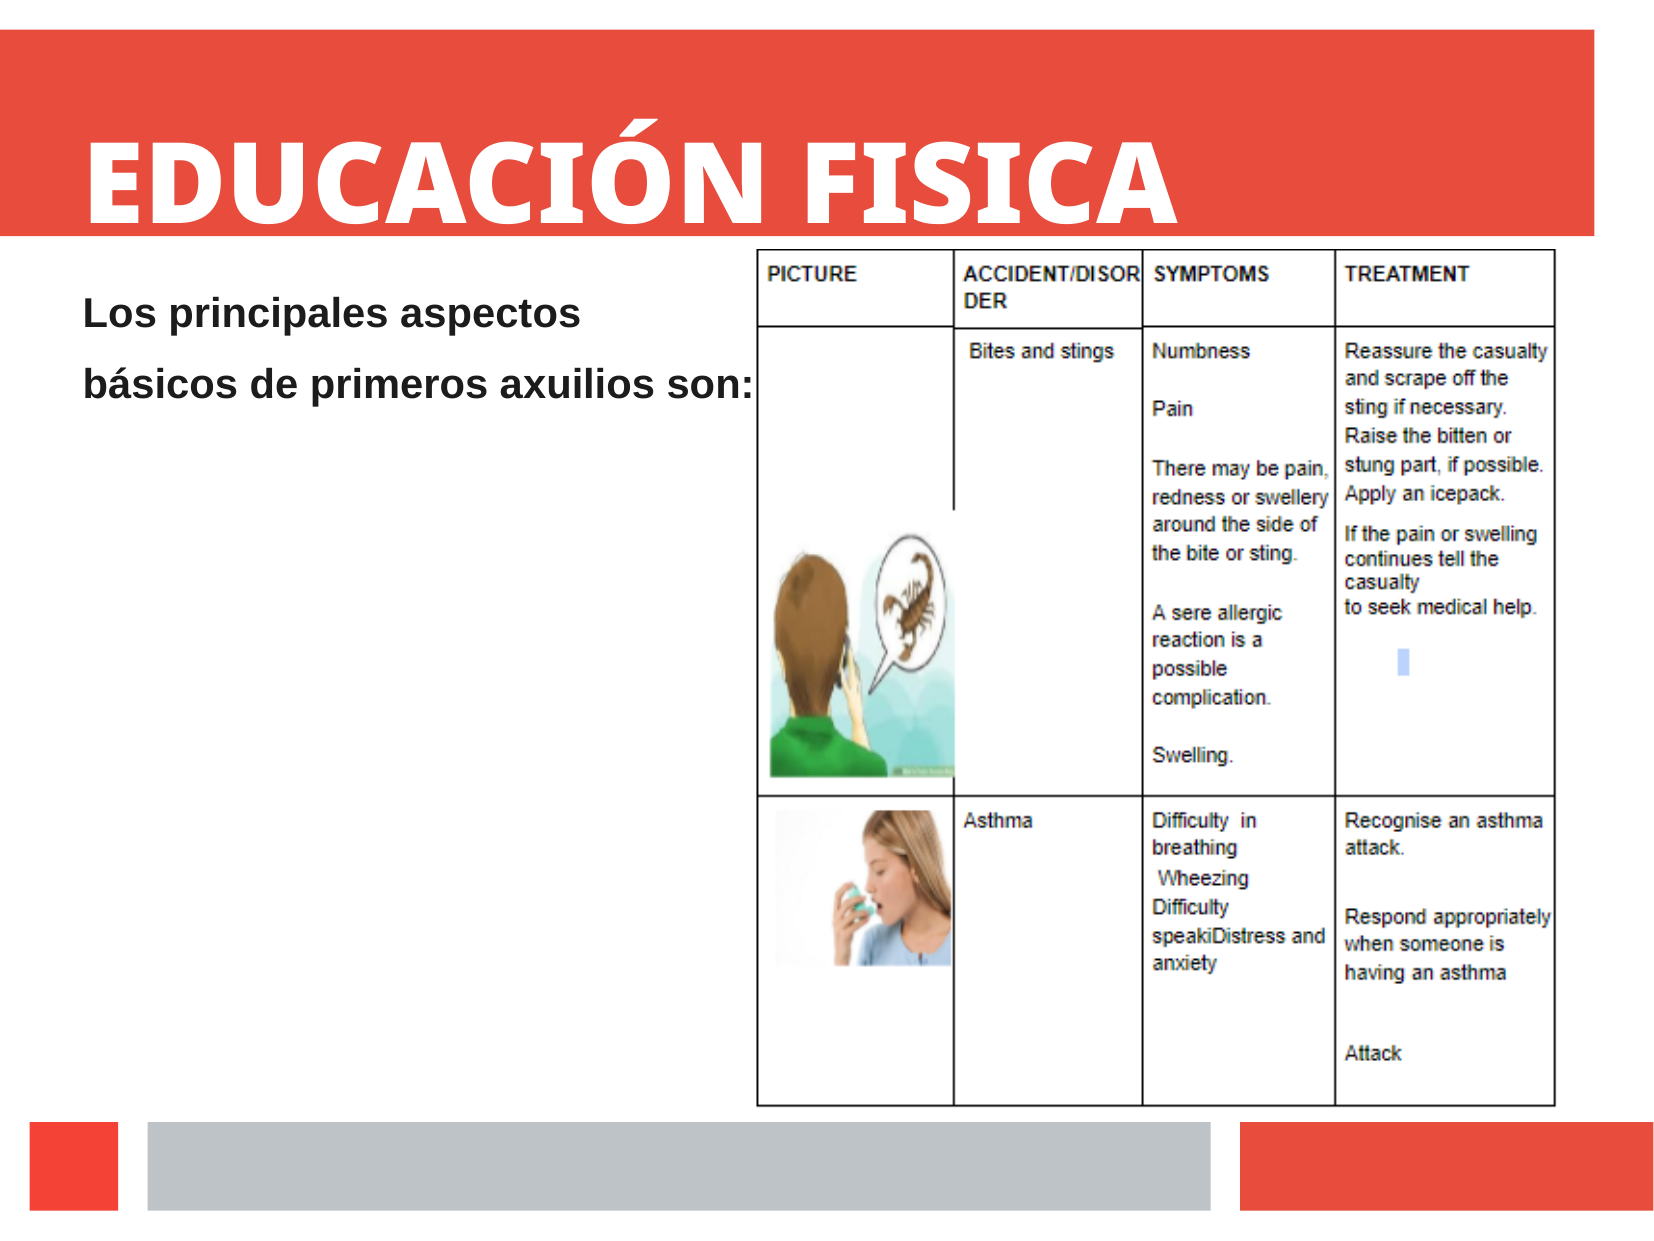

# EDUCACIÓN FISICA
Los principales aspectos
básicos de primeros axuilios son: